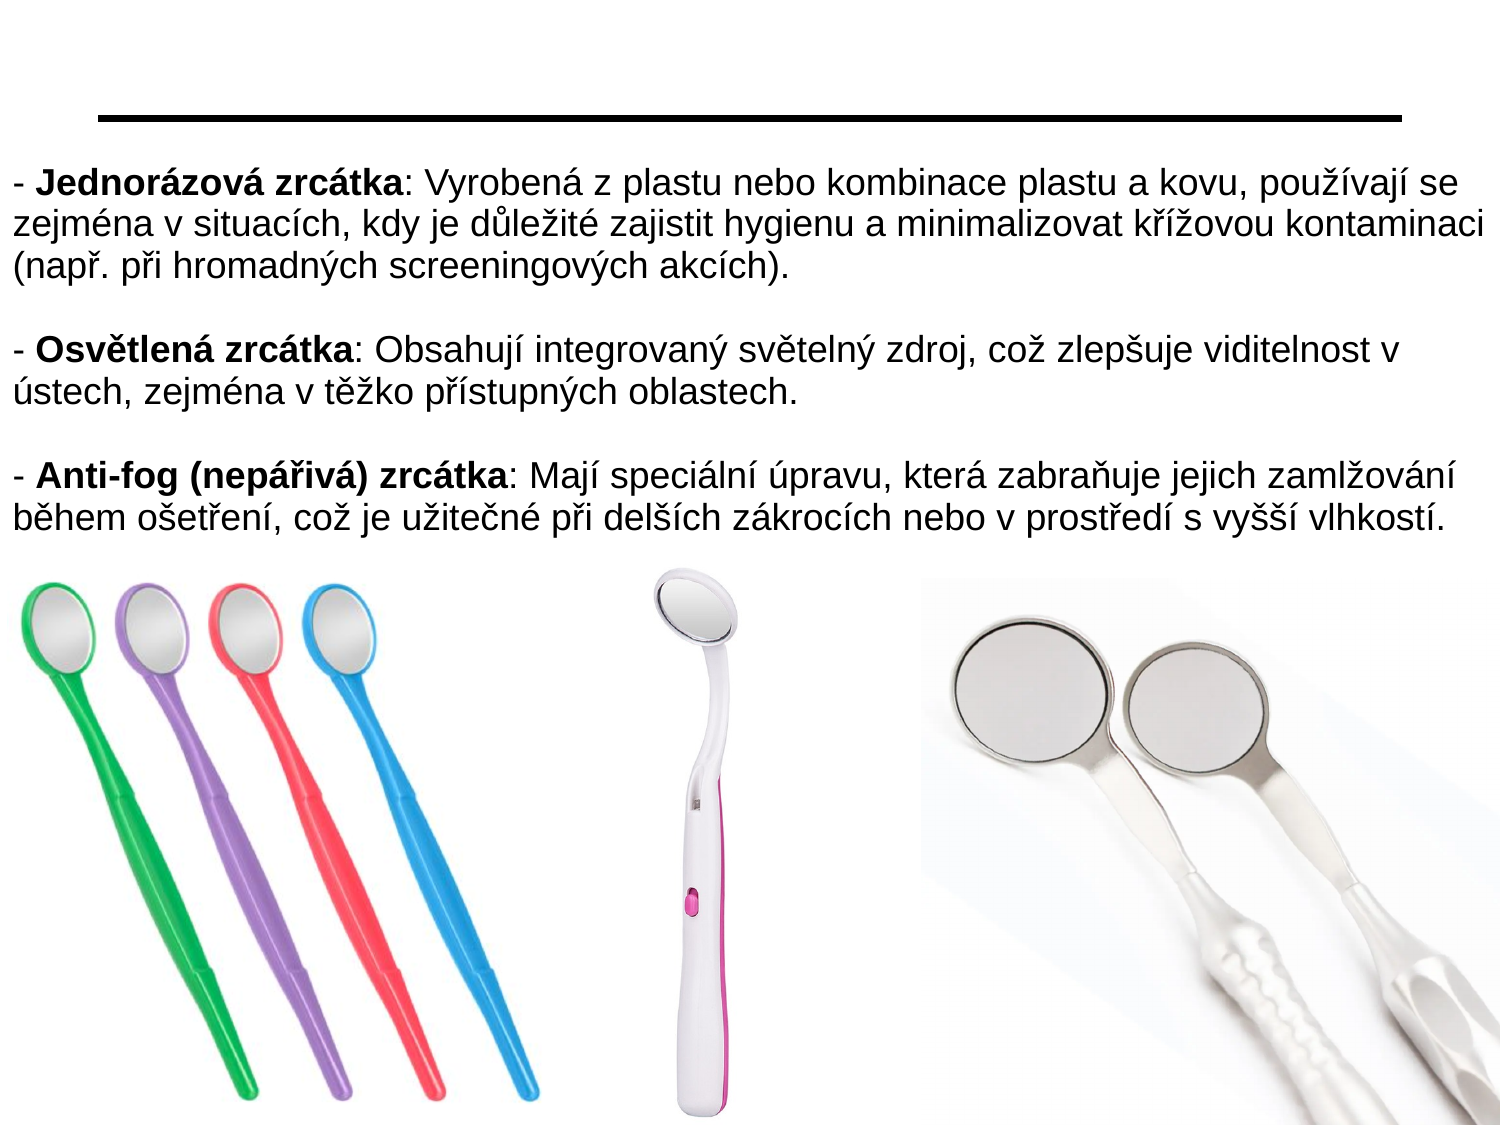

- Jednorázová zrcátka: Vyrobená z plastu nebo kombinace plastu a kovu, používají se zejména v situacích, kdy je důležité zajistit hygienu a minimalizovat křížovou kontaminaci (např. při hromadných screeningových akcích).
- Osvětlená zrcátka: Obsahují integrovaný světelný zdroj, což zlepšuje viditelnost v ústech, zejména v těžko přístupných oblastech.
- Anti-fog (nepářivá) zrcátka: Mají speciální úpravu, která zabraňuje jejich zamlžování během ošetření, což je užitečné při delších zákrocích nebo v prostředí s vyšší vlhkostí.